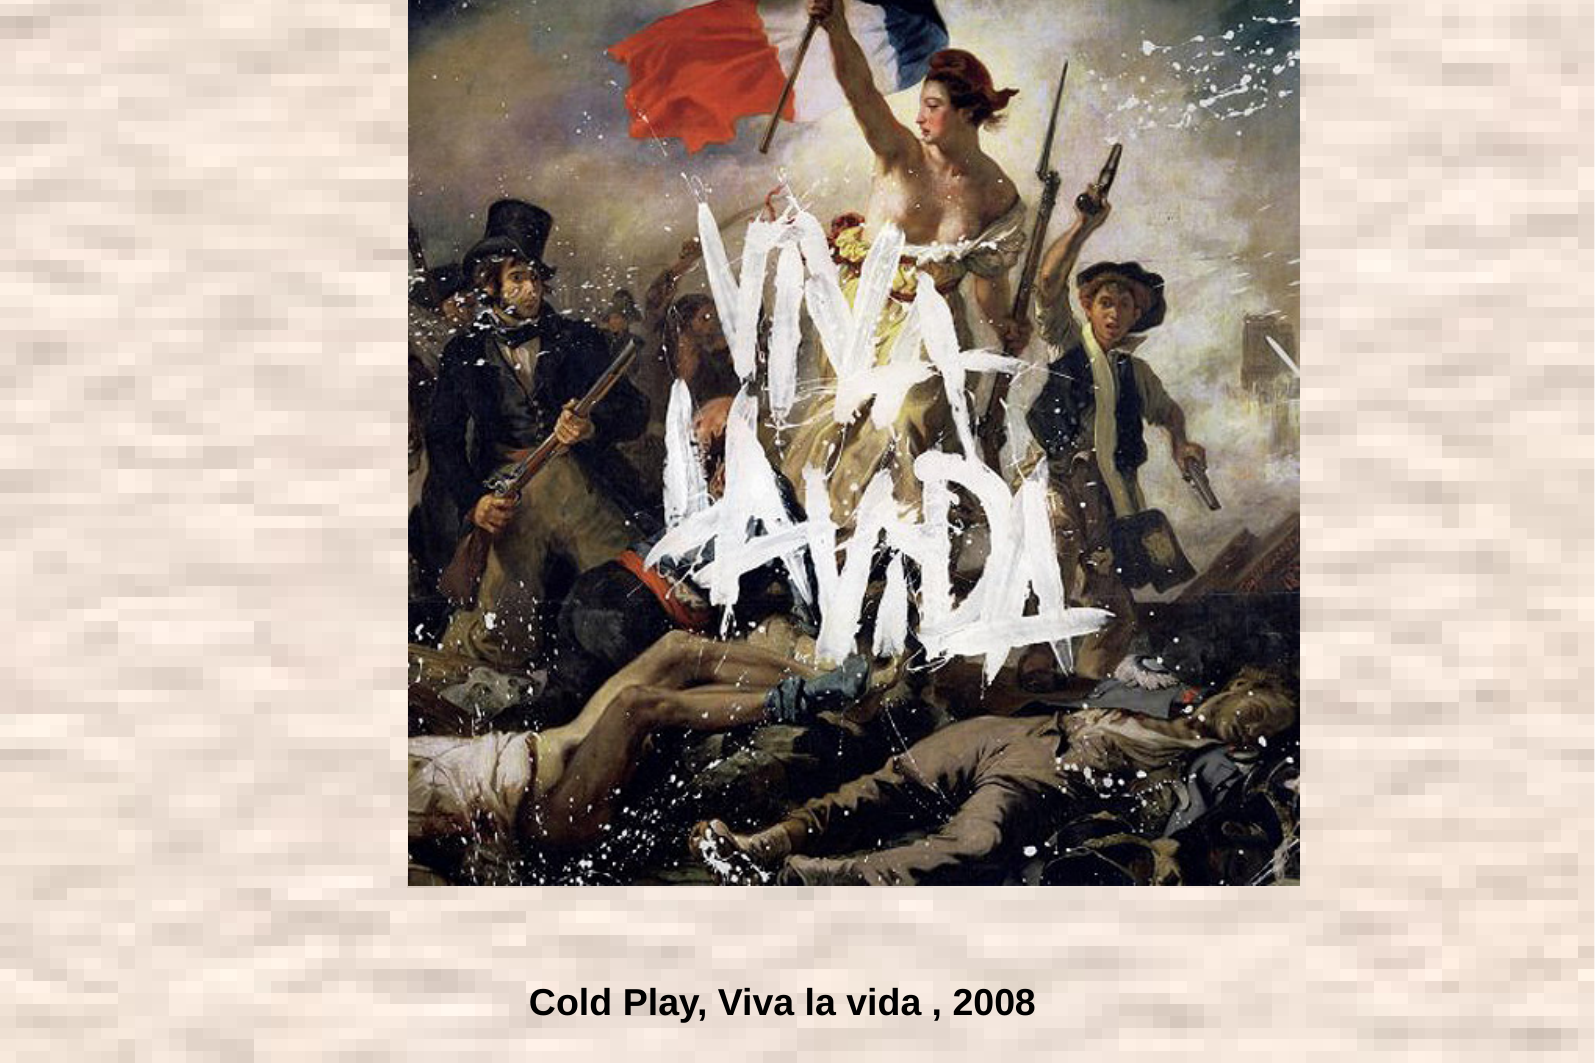

#
Cold Play, Viva la vida , 2008